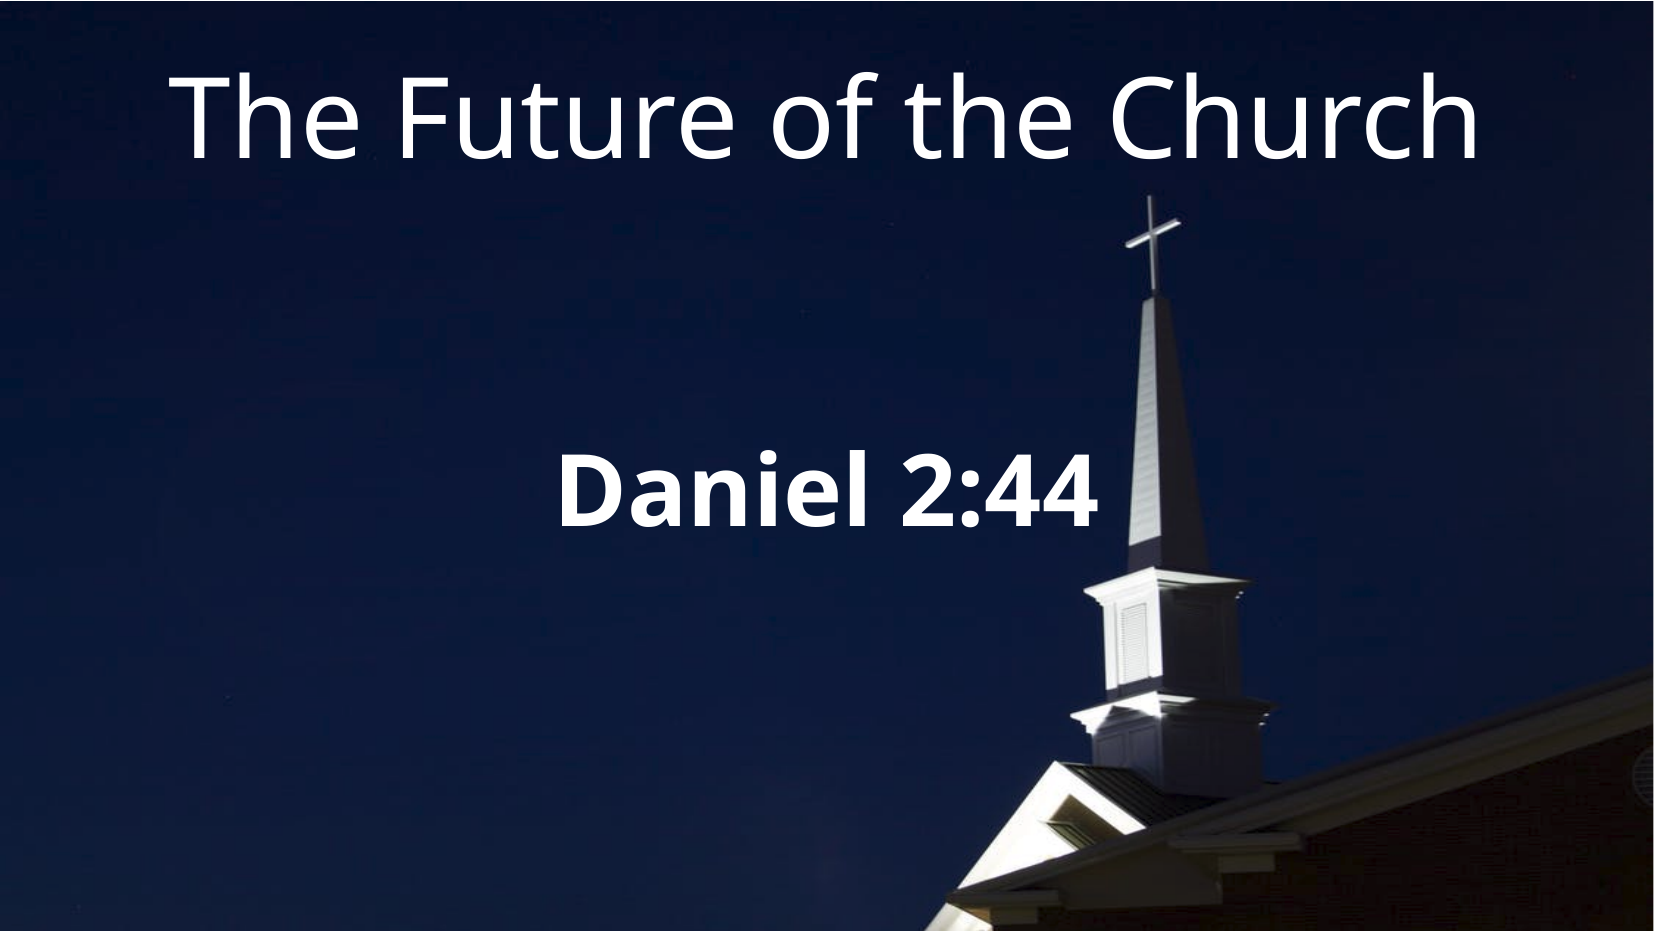

# The Future of the Church
Daniel 2:44